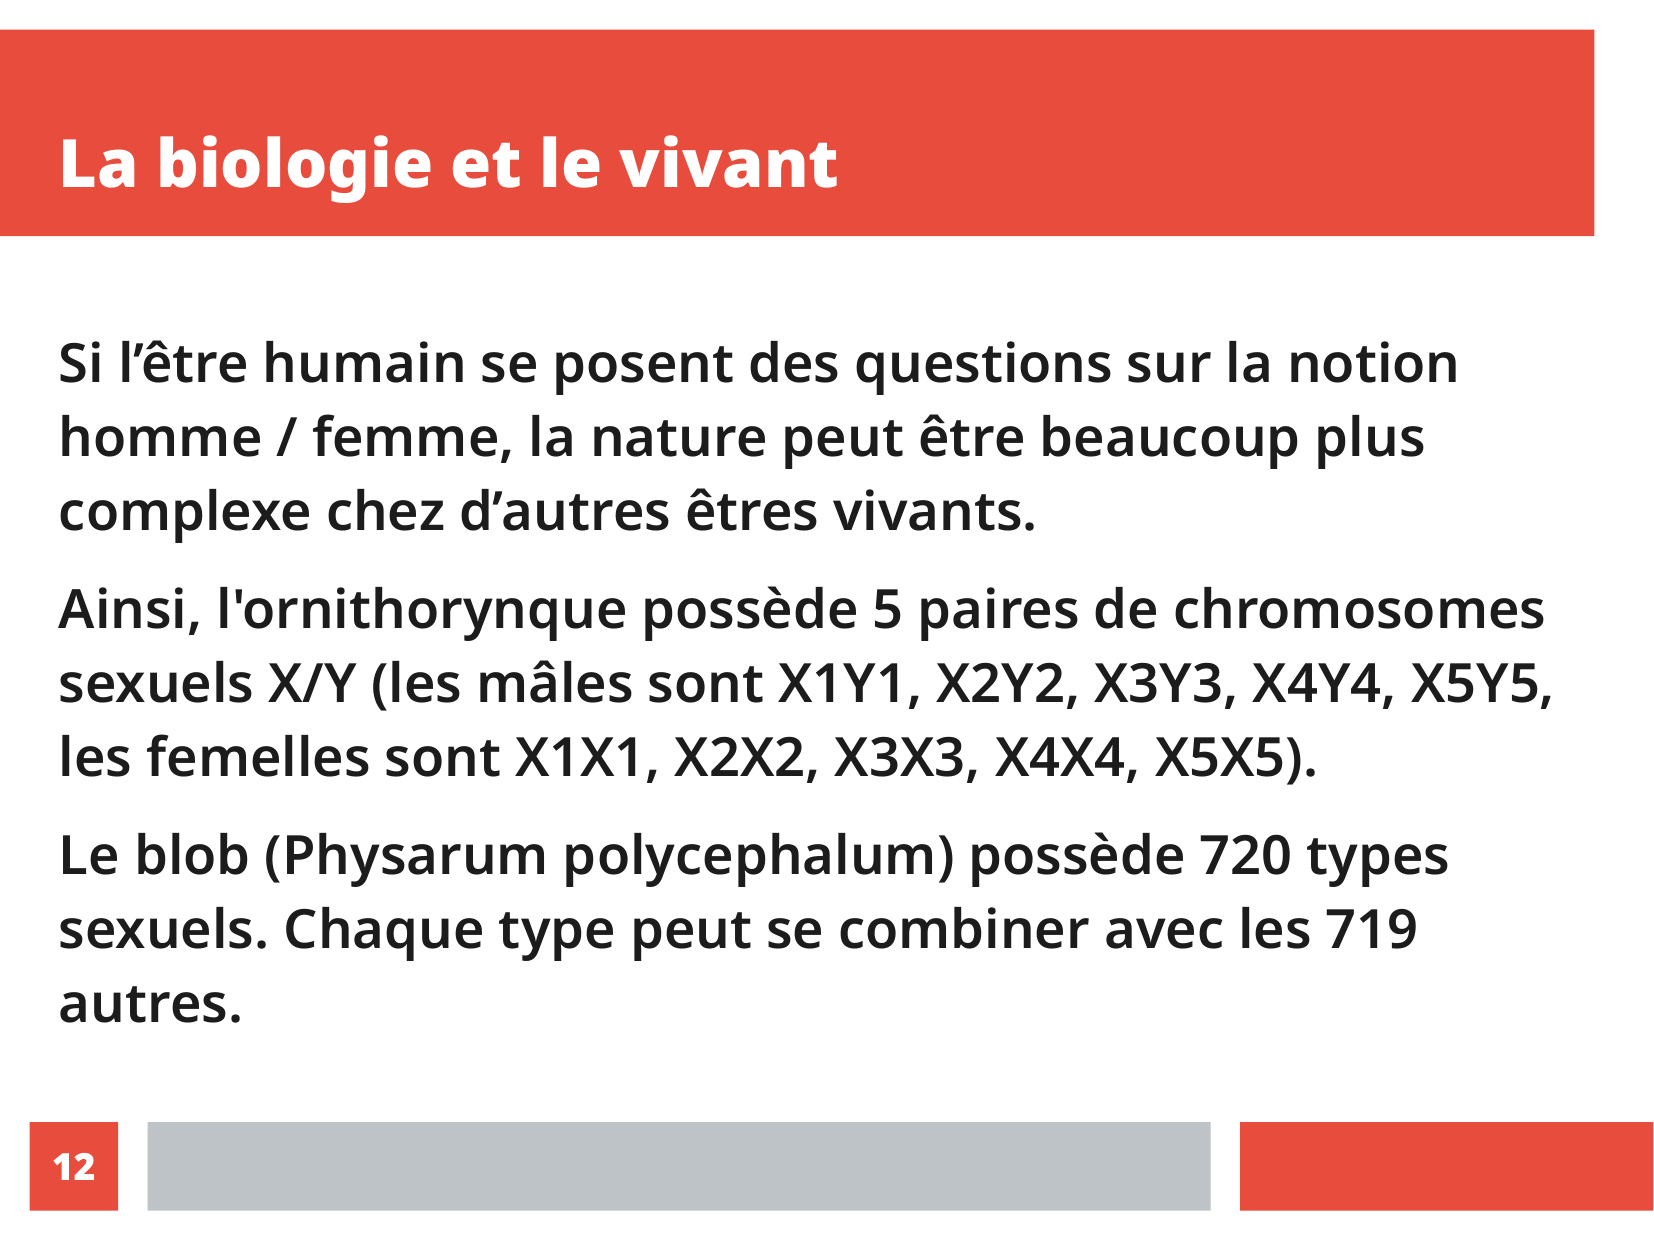

# La biologie et le vivant
Si l’être humain se posent des questions sur la notion homme / femme, la nature peut être beaucoup plus complexe chez d’autres êtres vivants.
Ainsi, l'ornithorynque possède 5 paires de chromosomes sexuels X/Y (les mâles sont X1Y1, X2Y2, X3Y3, X4Y4, X5Y5, les femelles sont X1X1, X2X2, X3X3, X4X4, X5X5).
Le blob (Physarum polycephalum) possède 720 types sexuels. Chaque type peut se combiner avec les 719 autres.
12